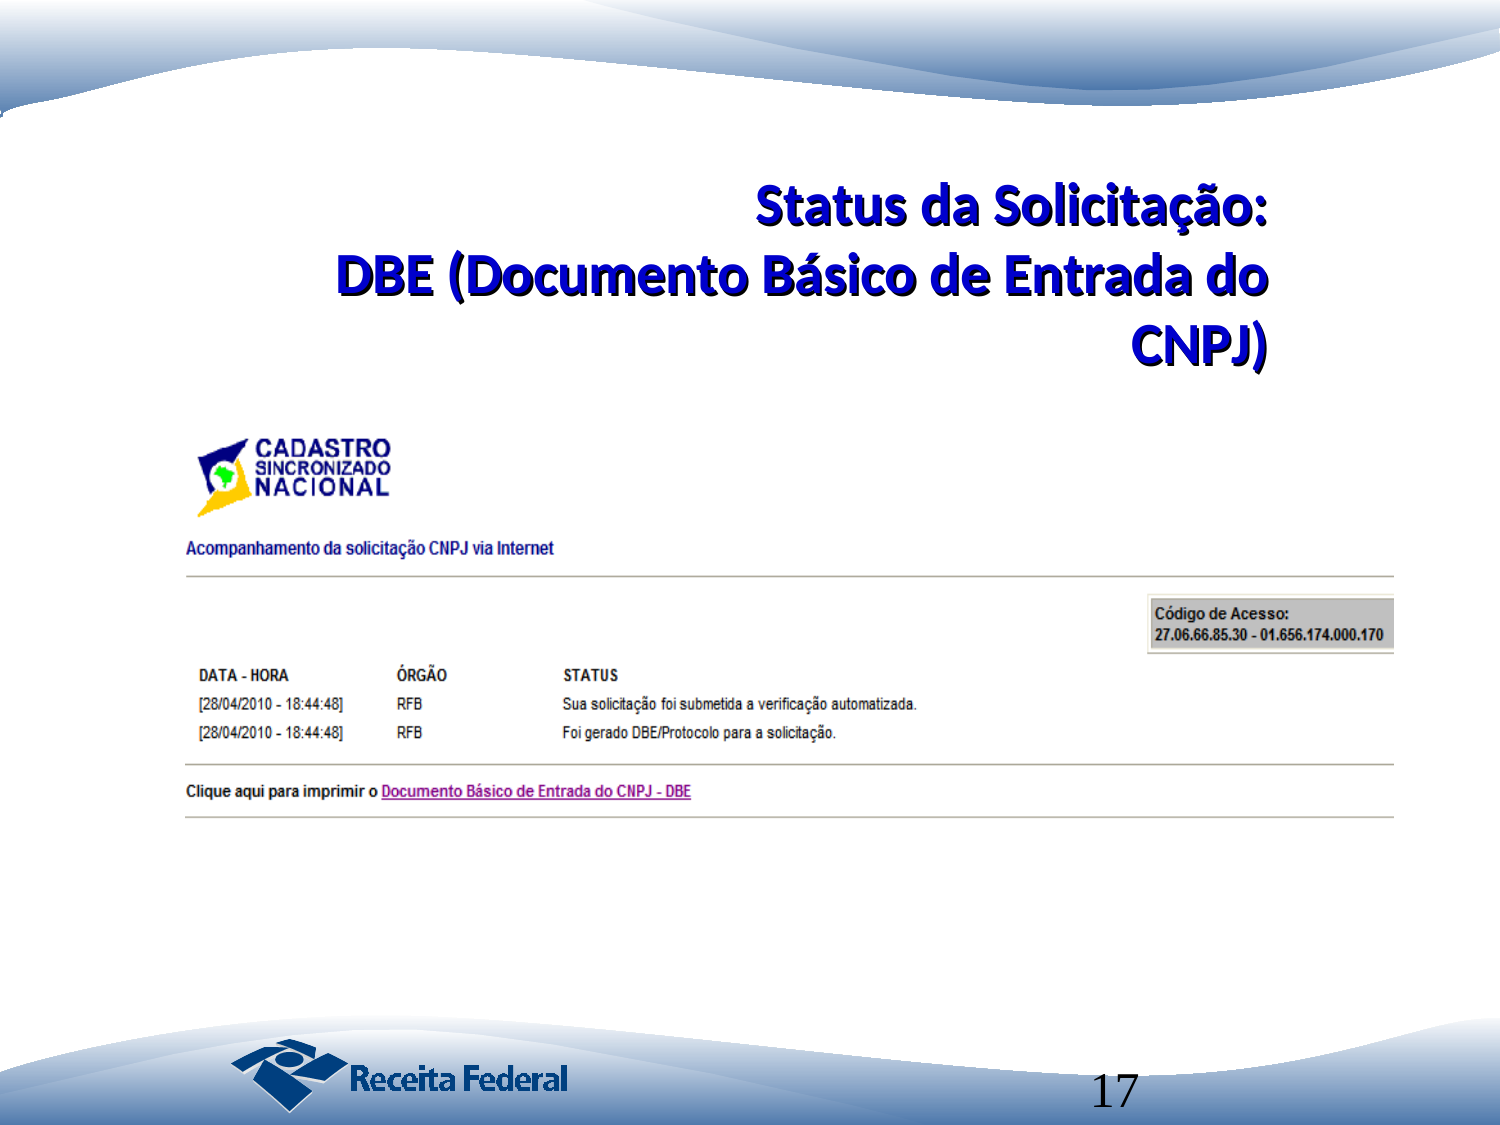

# Status da Solicitação: DBE (Documento Básico de Entrada do CNPJ)
17